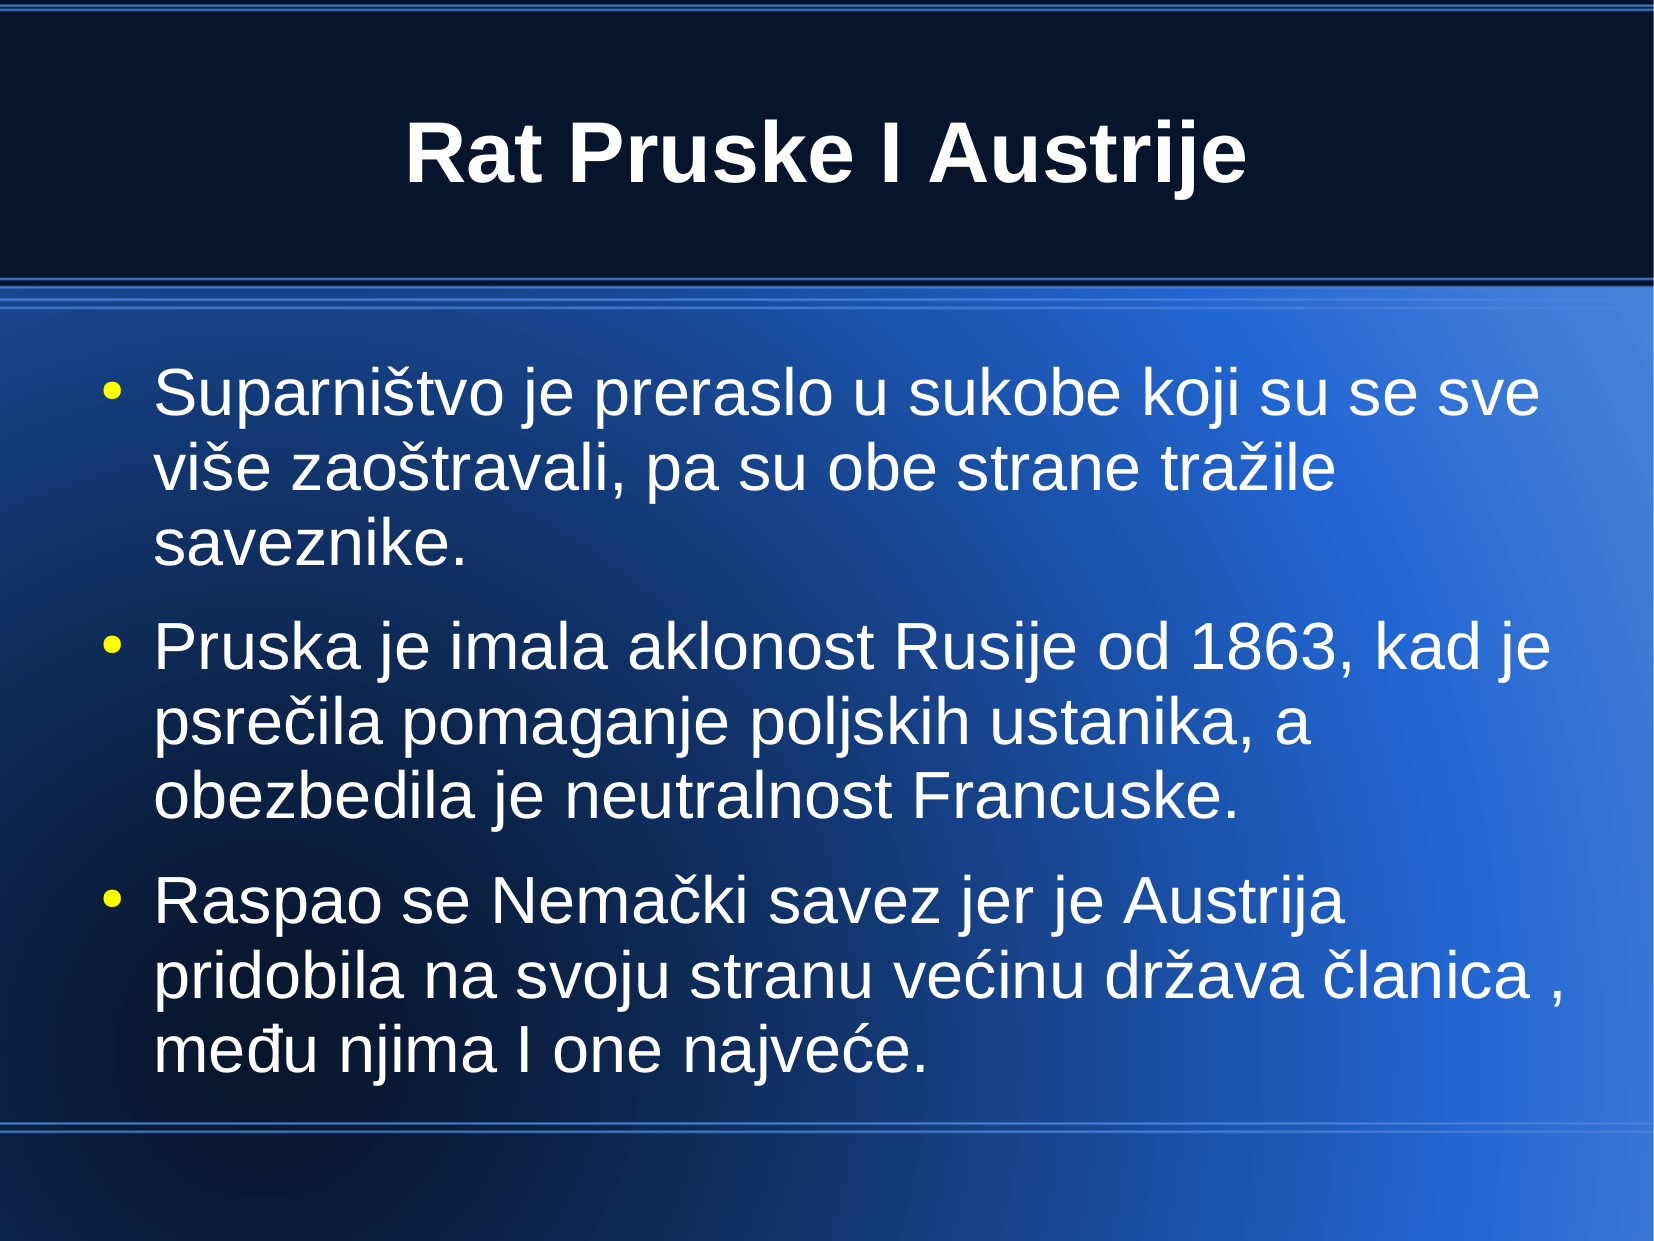

# Rat Pruske I Austrije
Suparništvo je preraslo u sukobe koji su se sve više zaoštravali, pa su obe strane tražile saveznike.
Pruska je imala aklonost Rusije od 1863, kad je psrečila pomaganje poljskih ustanika, a obezbedila je neutralnost Francuske.
Raspao se Nemački savez jer je Austrija pridobila na svoju stranu većinu država članica , među njima I one najveće.